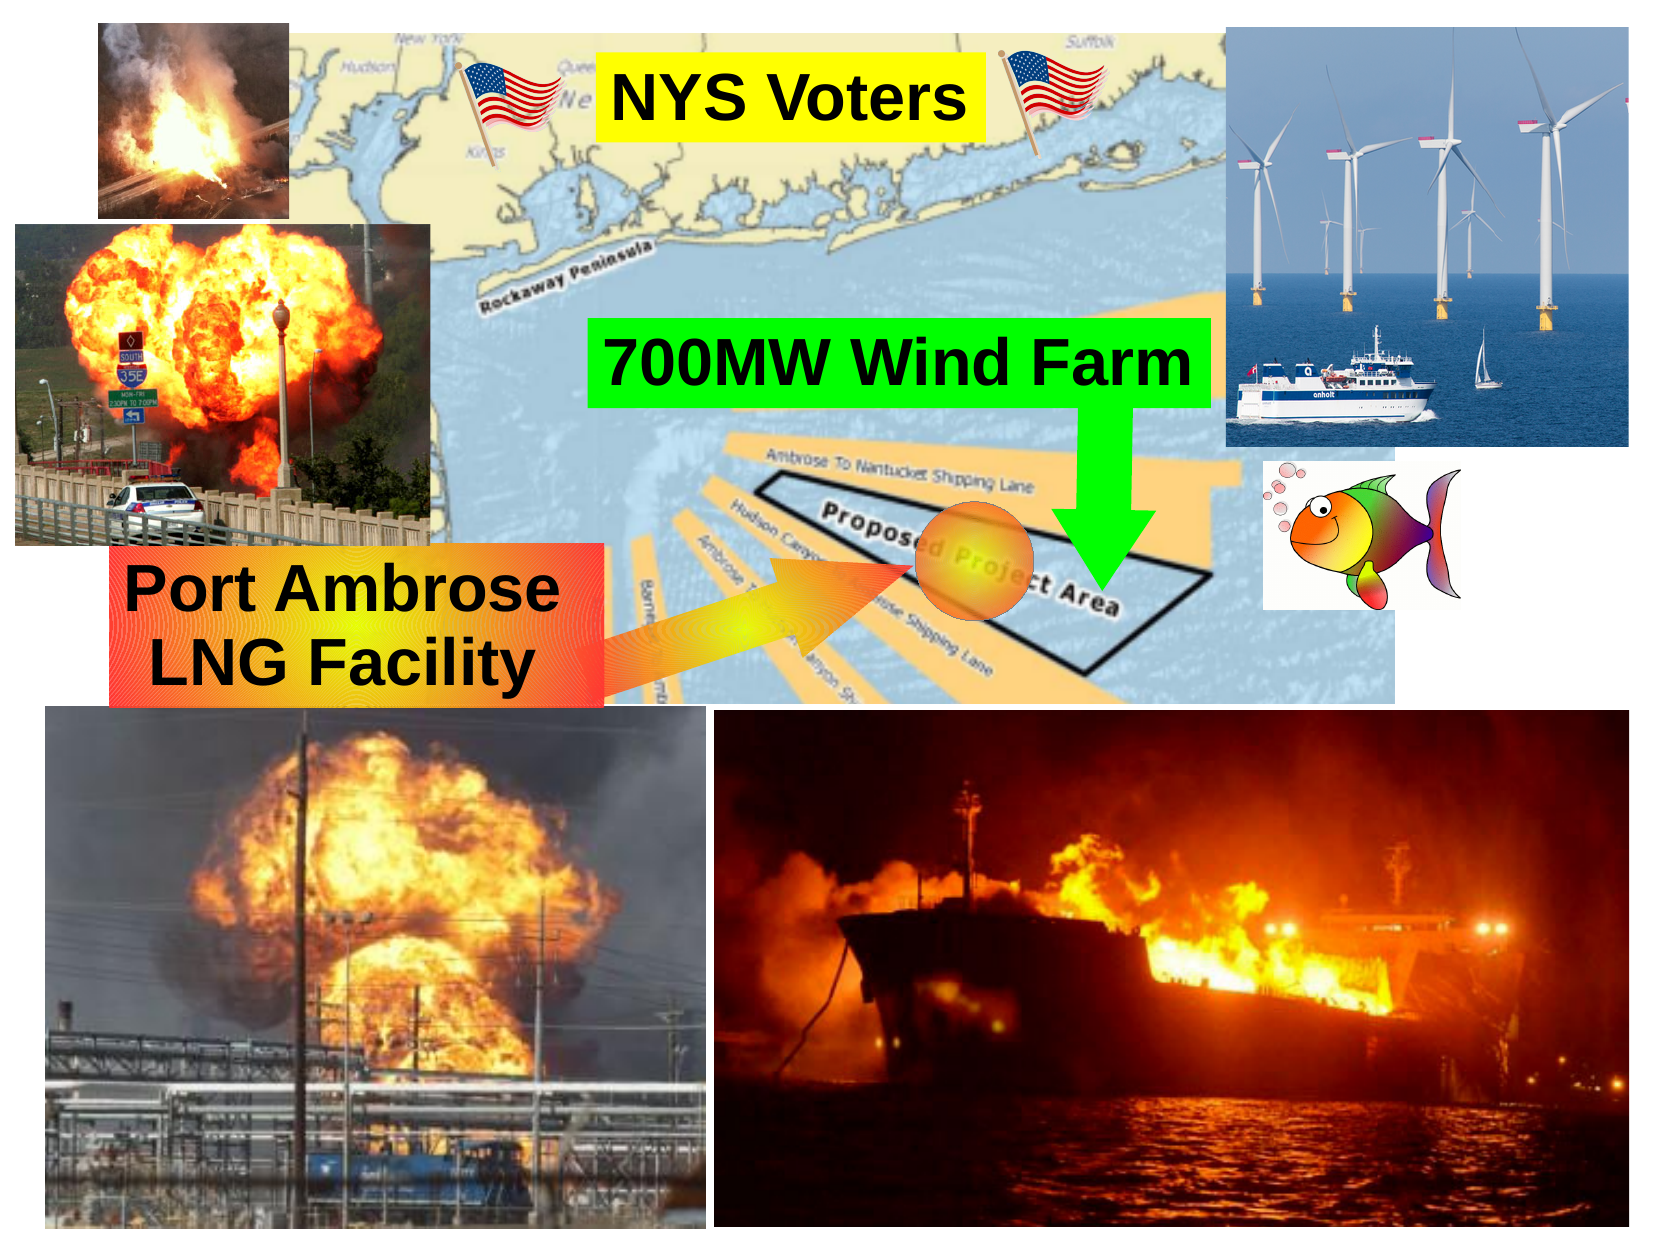

NYS Voters
700MW Wind Farm
Port Ambrose
LNG Facility